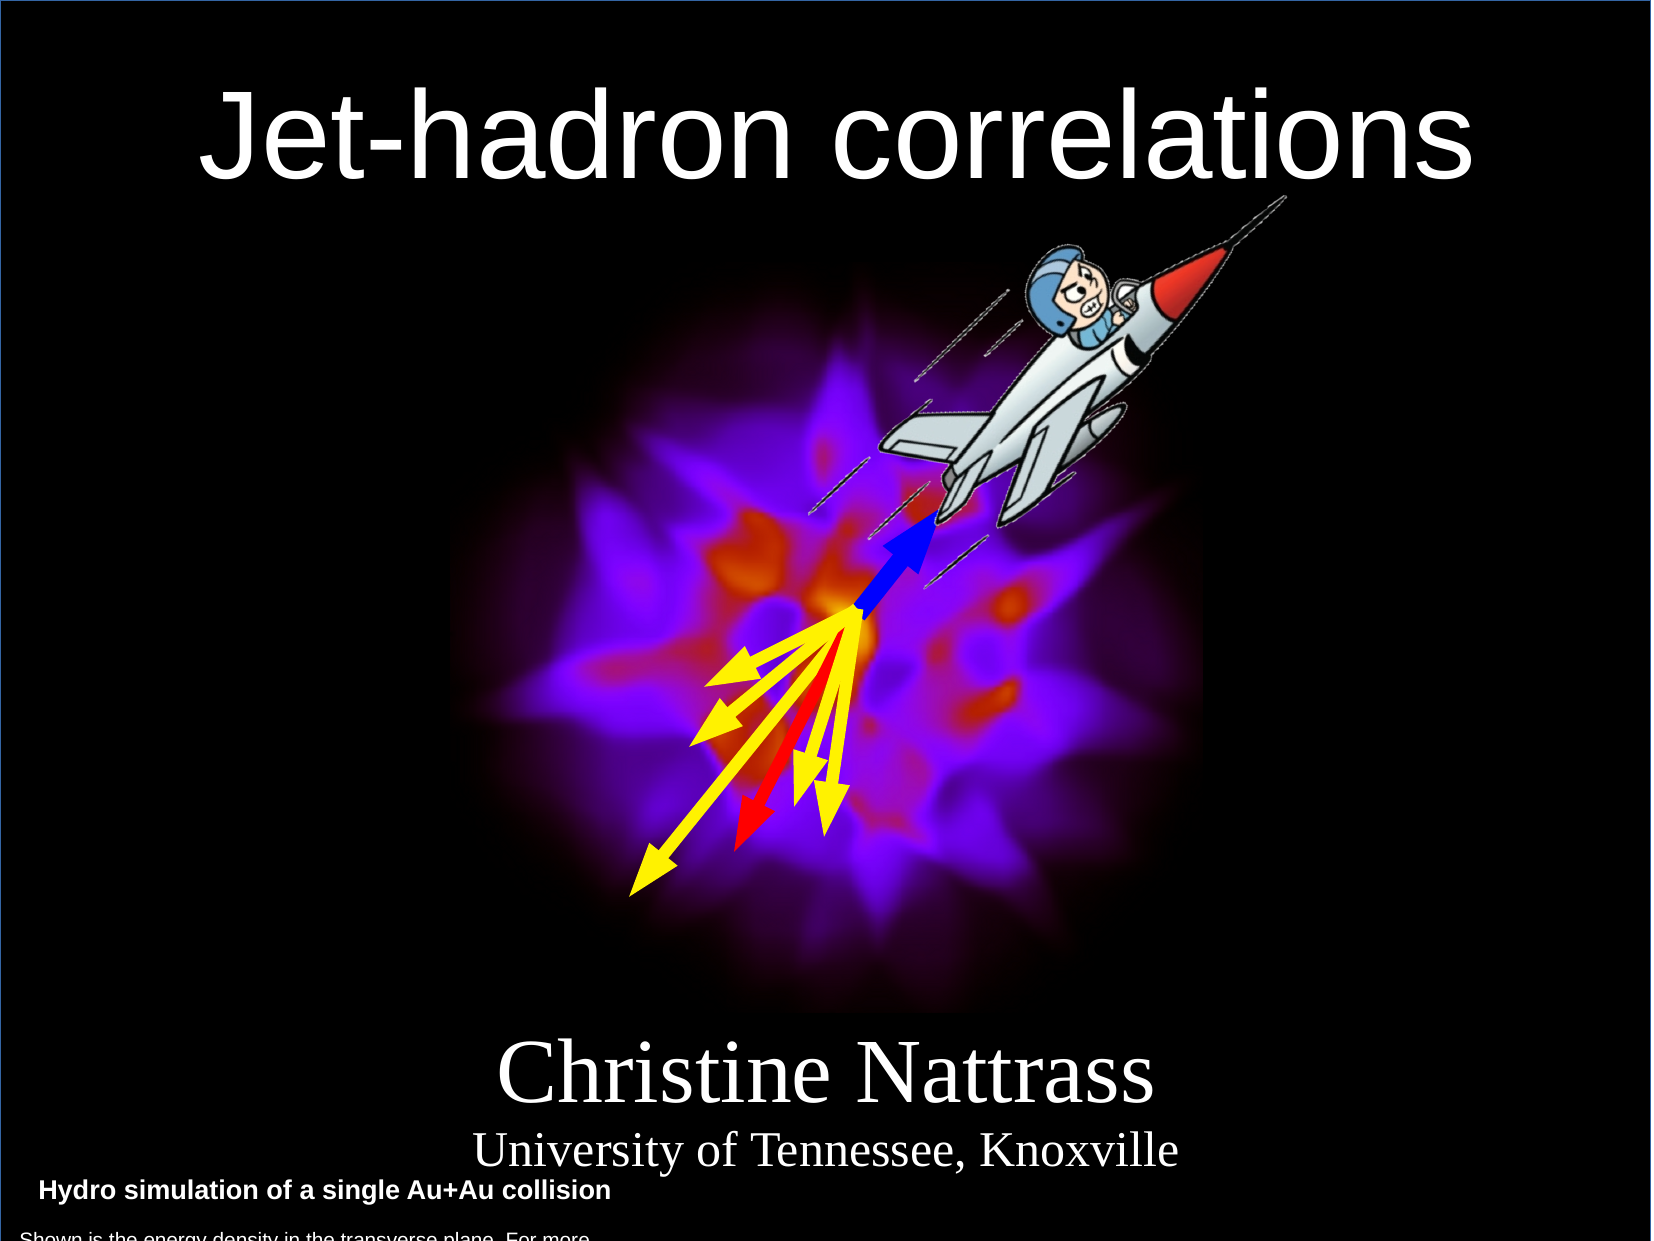

# Jet-hadron correlations
Hydro simulation of a single Au+Au collision
Shown is the energy density in the transverse plane. For more information on the simulation refer to arXiv:1009.3244.
Christine Nattrass
University of Tennessee, Knoxville